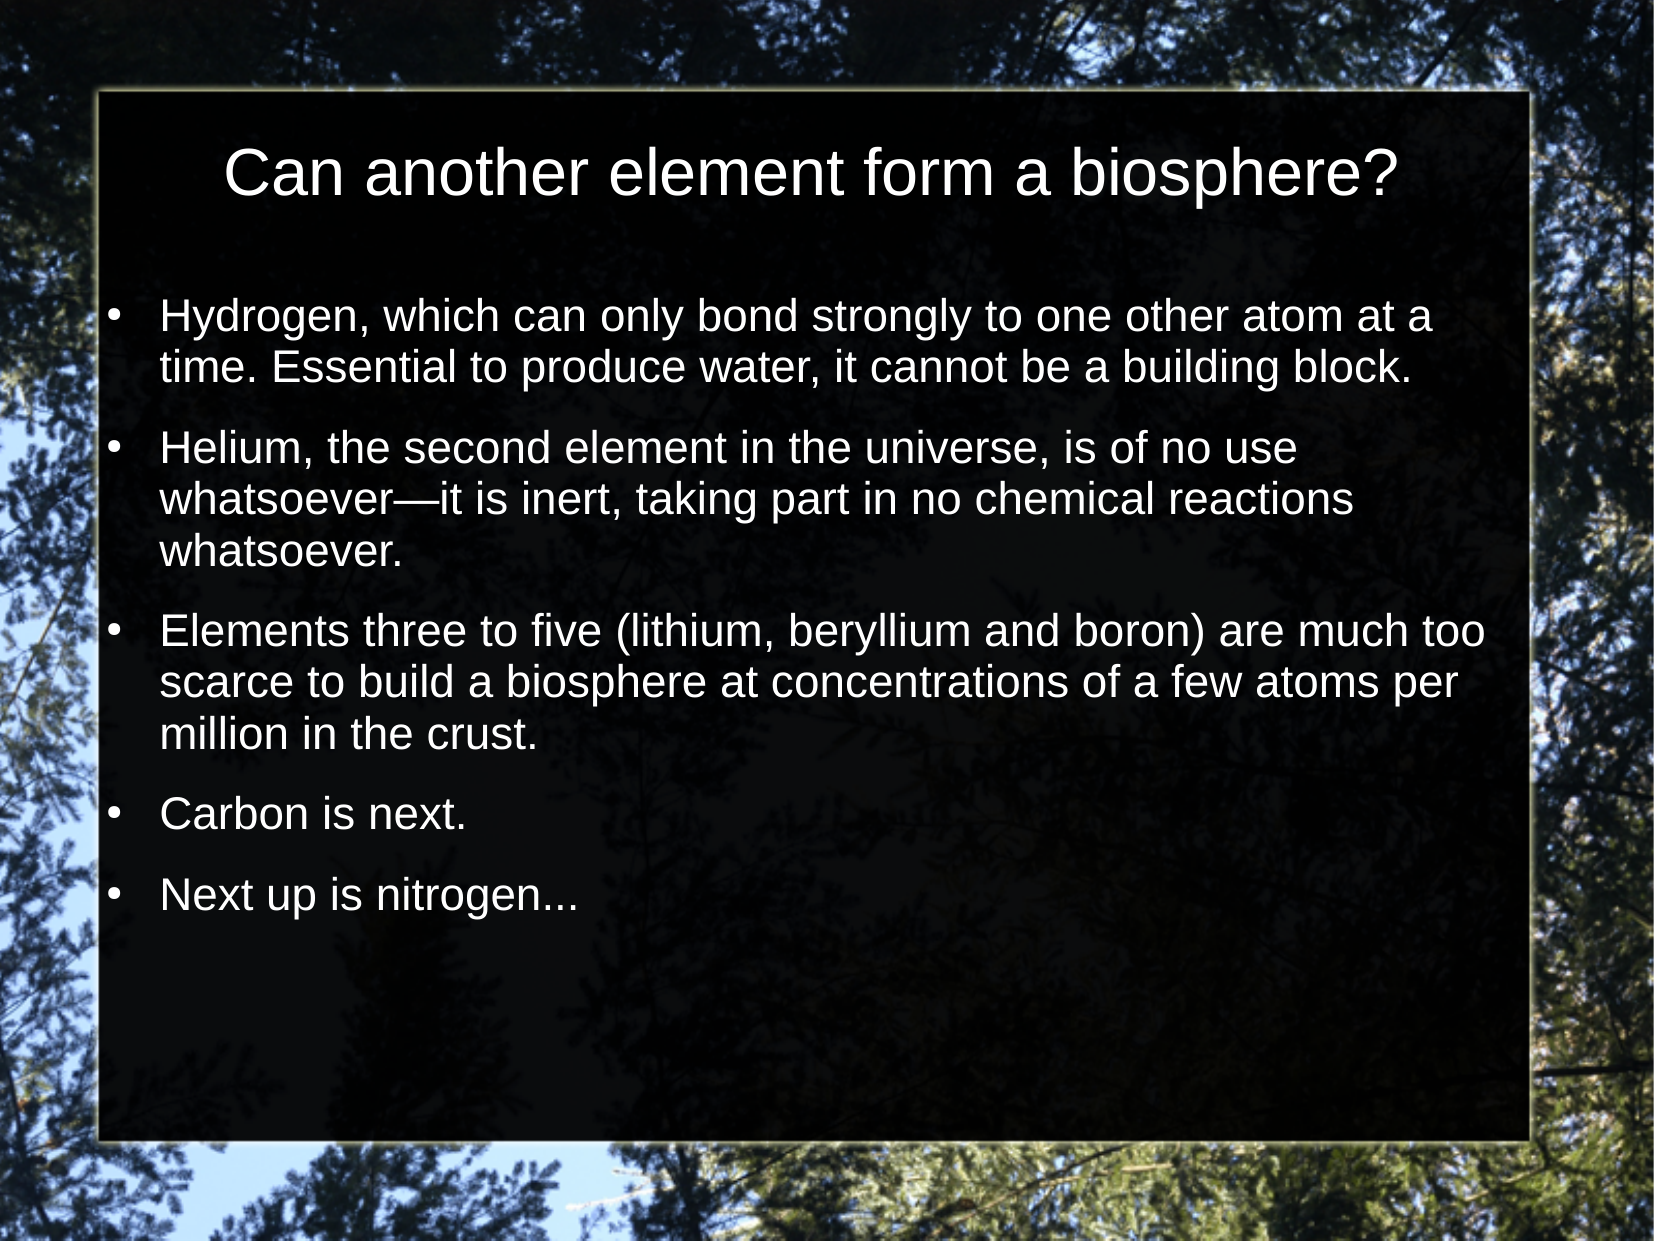

# Can another element form a biosphere?
Hydrogen, which can only bond strongly to one other atom at a time. Essential to produce water, it cannot be a building block.
Helium, the second element in the universe, is of no use whatsoever—it is inert, taking part in no chemical reactions whatsoever.
Elements three to five (lithium, beryllium and boron) are much too scarce to build a biosphere at concentrations of a few atoms per million in the crust.
Carbon is next.
Next up is nitrogen...